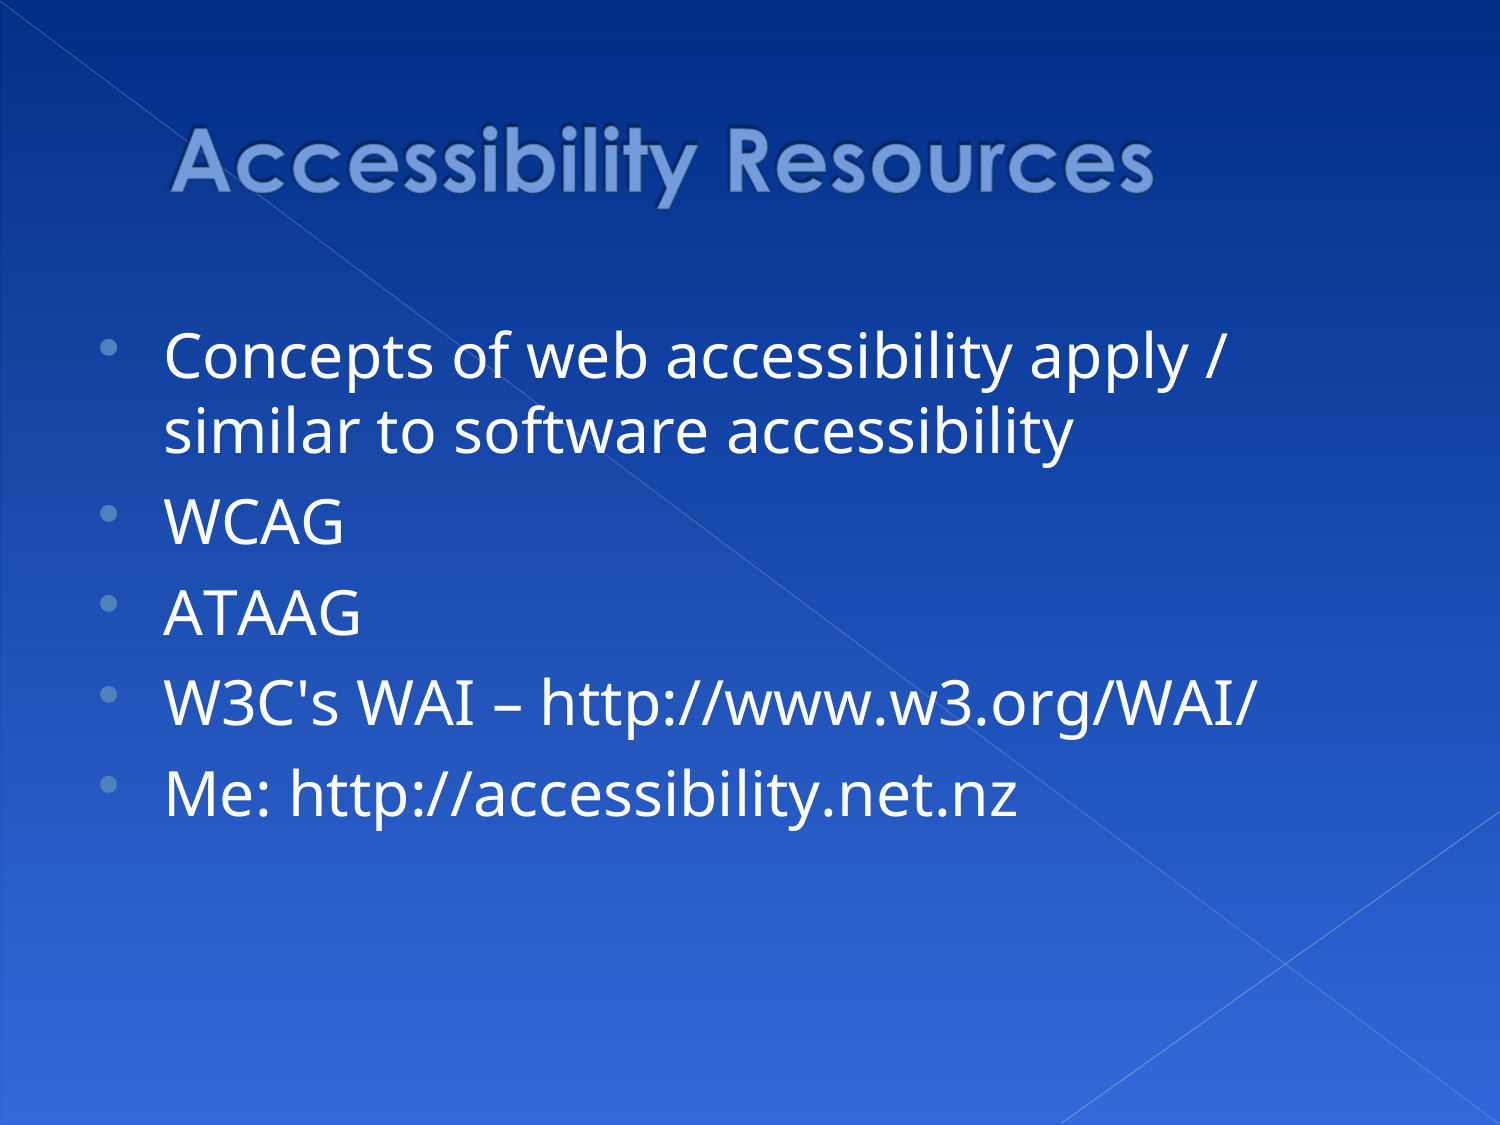

# Concepts of web accessibility apply / similar to software accessibility
WCAG
ATAAG
W3C's WAI – http://www.w3.org/WAI/
Me: http://accessibility.net.nz